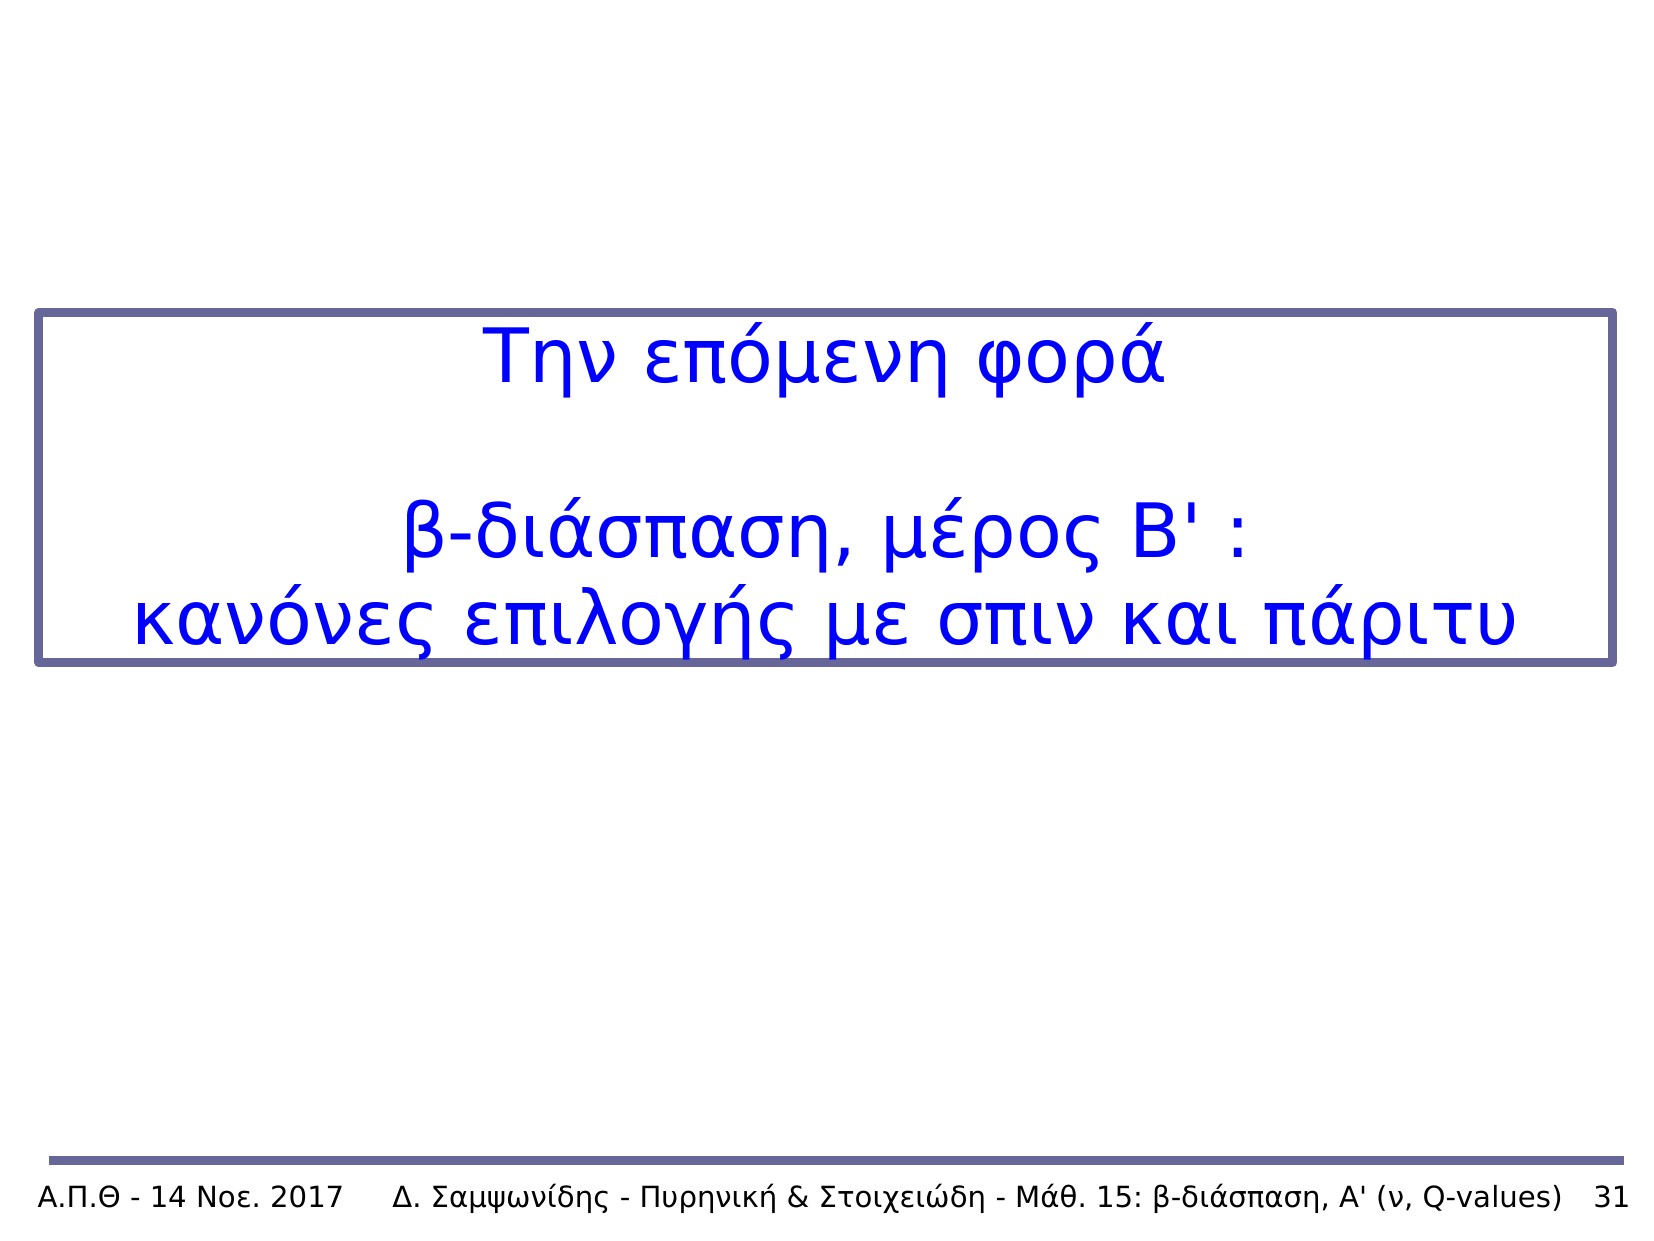

# Την επόμενη φορά β-διάσπαση, μέρος Β' : κανόνες επιλογής με σπιν και πάριτυ
Α.Π.Θ - 14 Νοε. 2017
Δ. Σαμψωνίδης - Πυρηνική & Στοιχειώδη - Μάθ. 15: β-διάσπαση, A' (ν, Q-values)
31